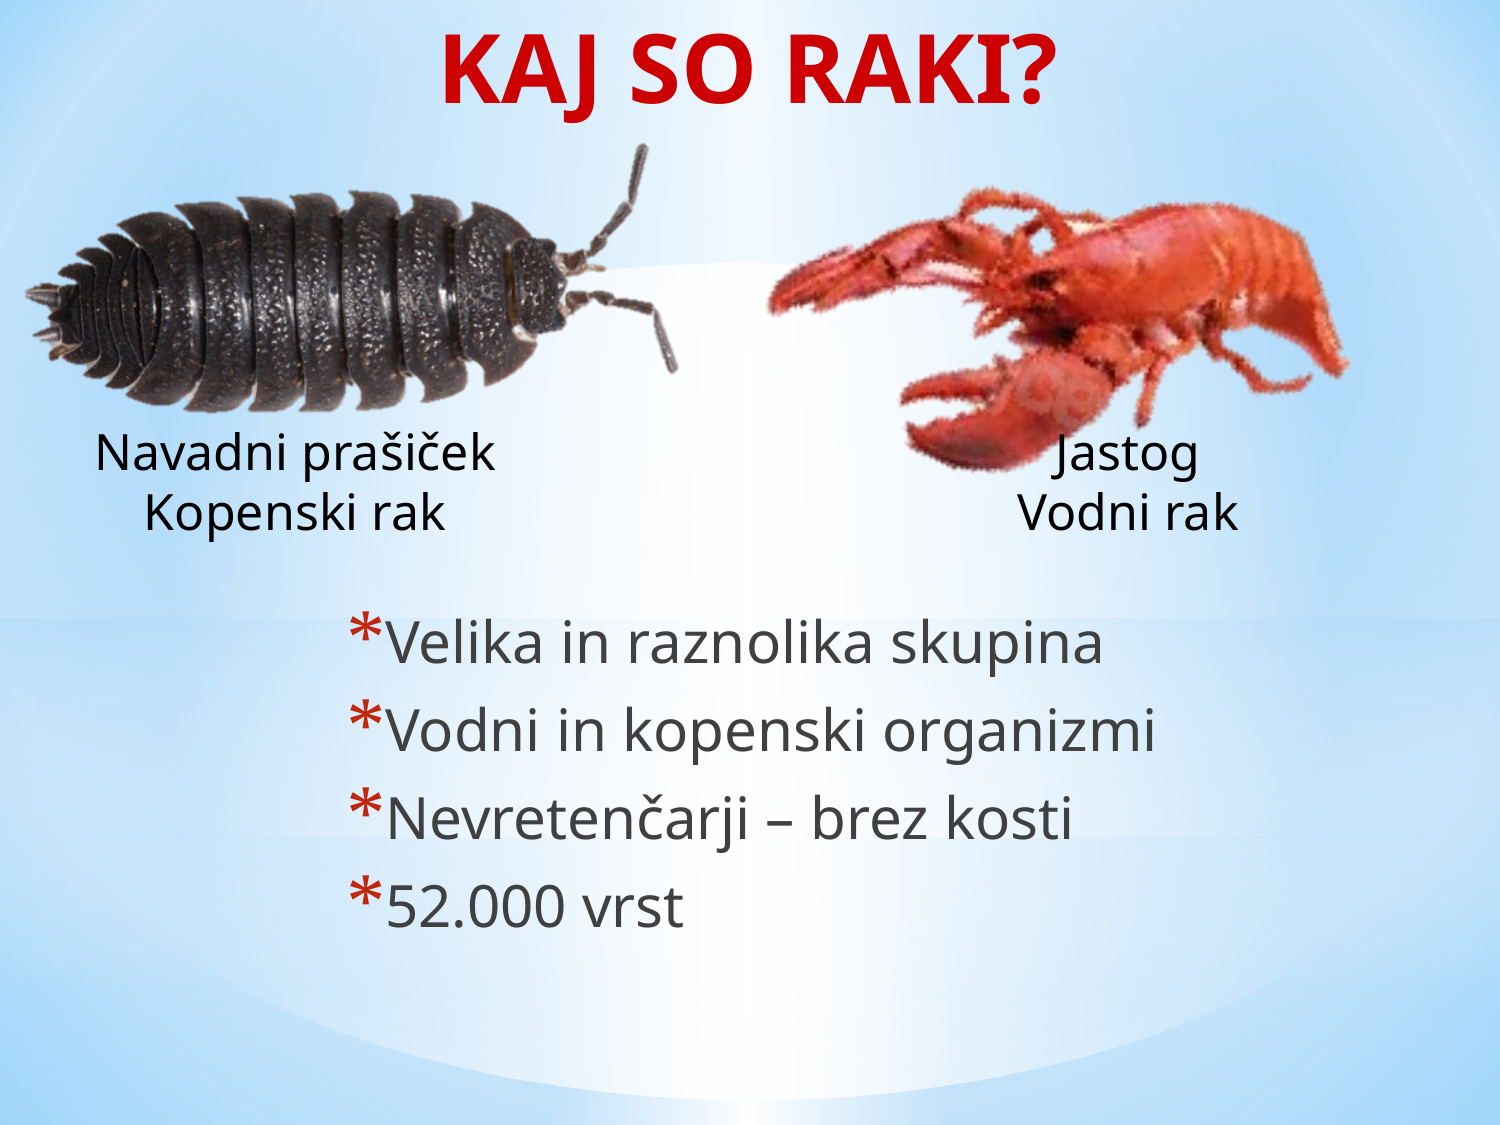

# KAJ SO RAKI?
Navadni prašiček
Kopenski rak
Jastog
Vodni rak
Velika in raznolika skupina
Vodni in kopenski organizmi
Nevretenčarji – brez kosti
52.000 vrst